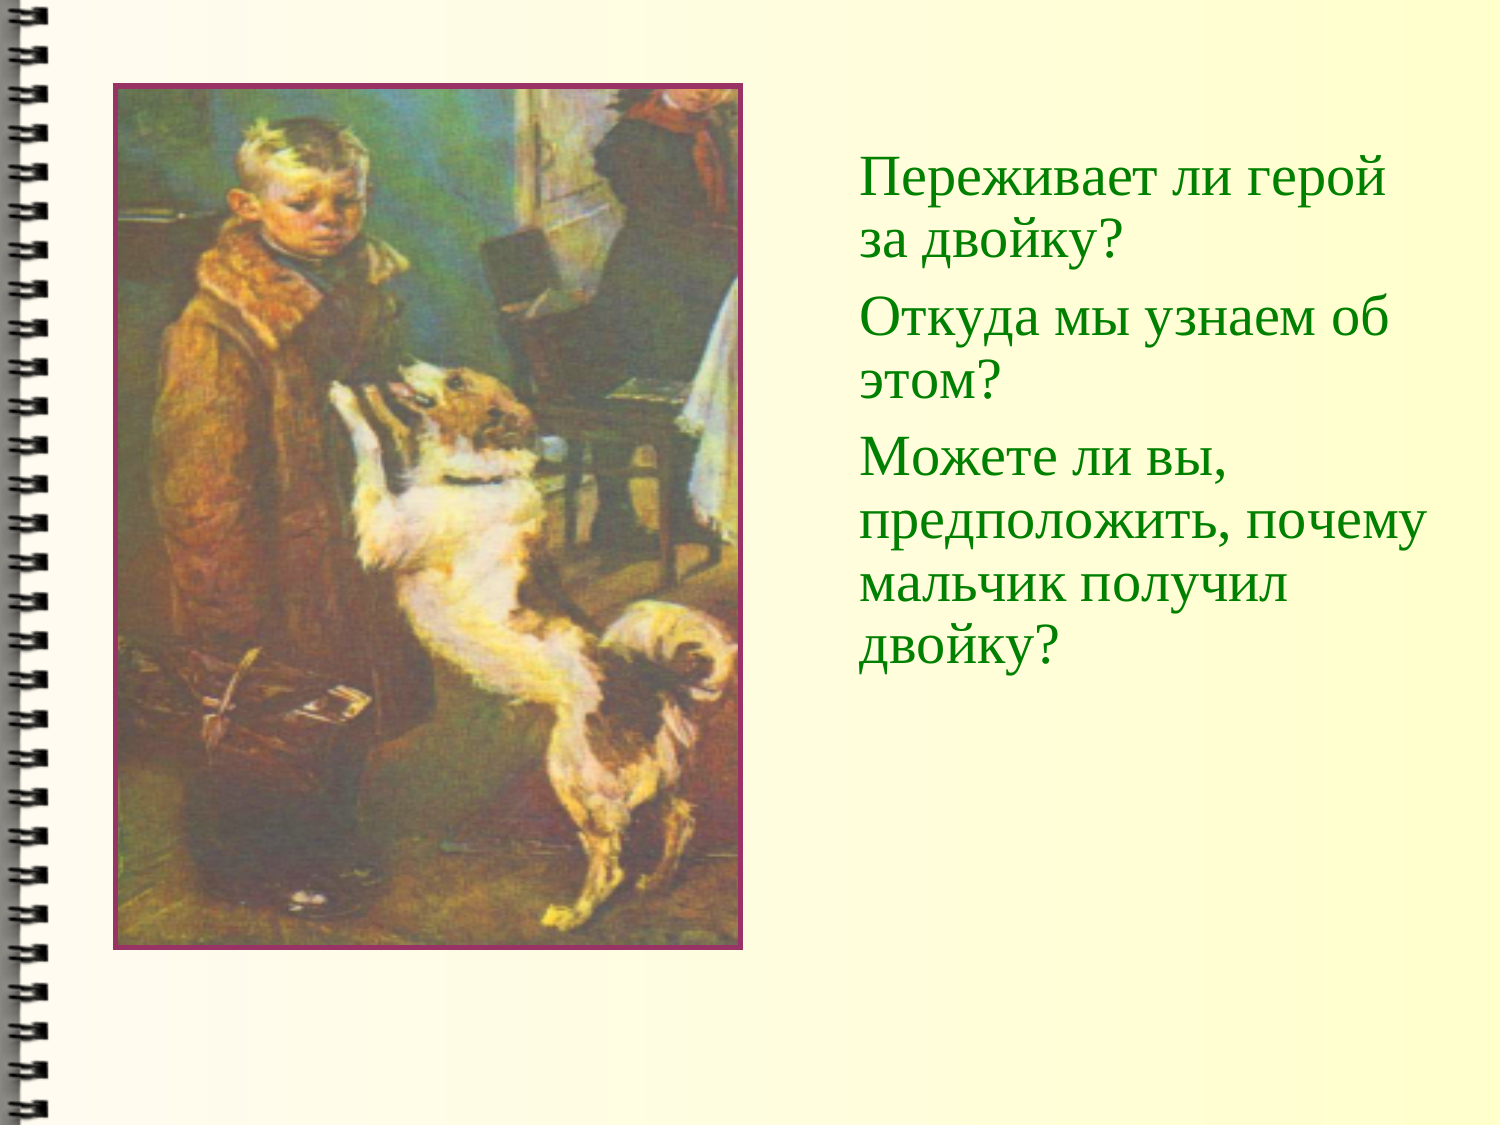

# Переживает ли герой за двойку?
Откуда мы узнаем об этом?
Можете ли вы, предположить, почему мальчик получил двойку?